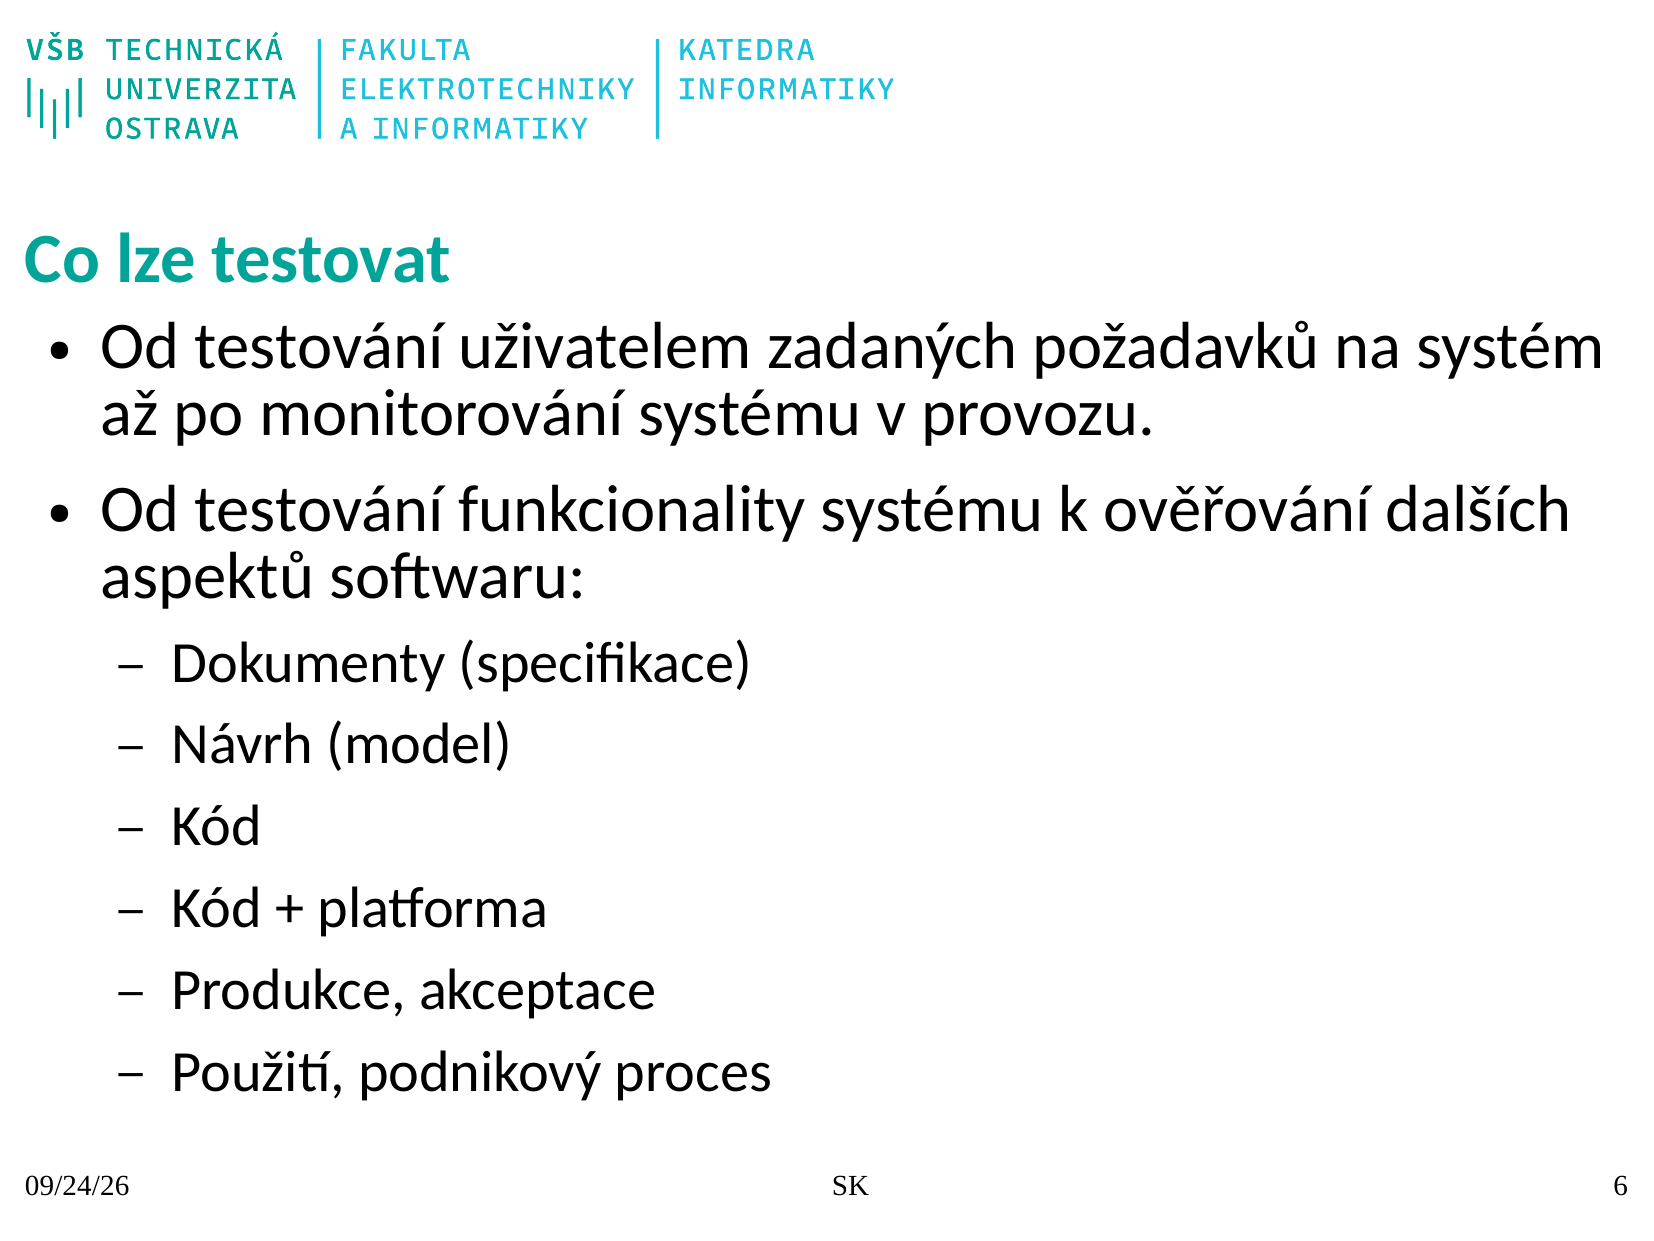

# Co lze testovat
Od testování uživatelem zadaných požadavků na systém až po monitorování systému v provozu.
Od testování funkcionality systému k ověřování dalších aspektů softwaru:
Dokumenty (specifikace)
Návrh (model)
Kód
Kód + platforma
Produkce, akceptace
Použití, podnikový proces
SK
6